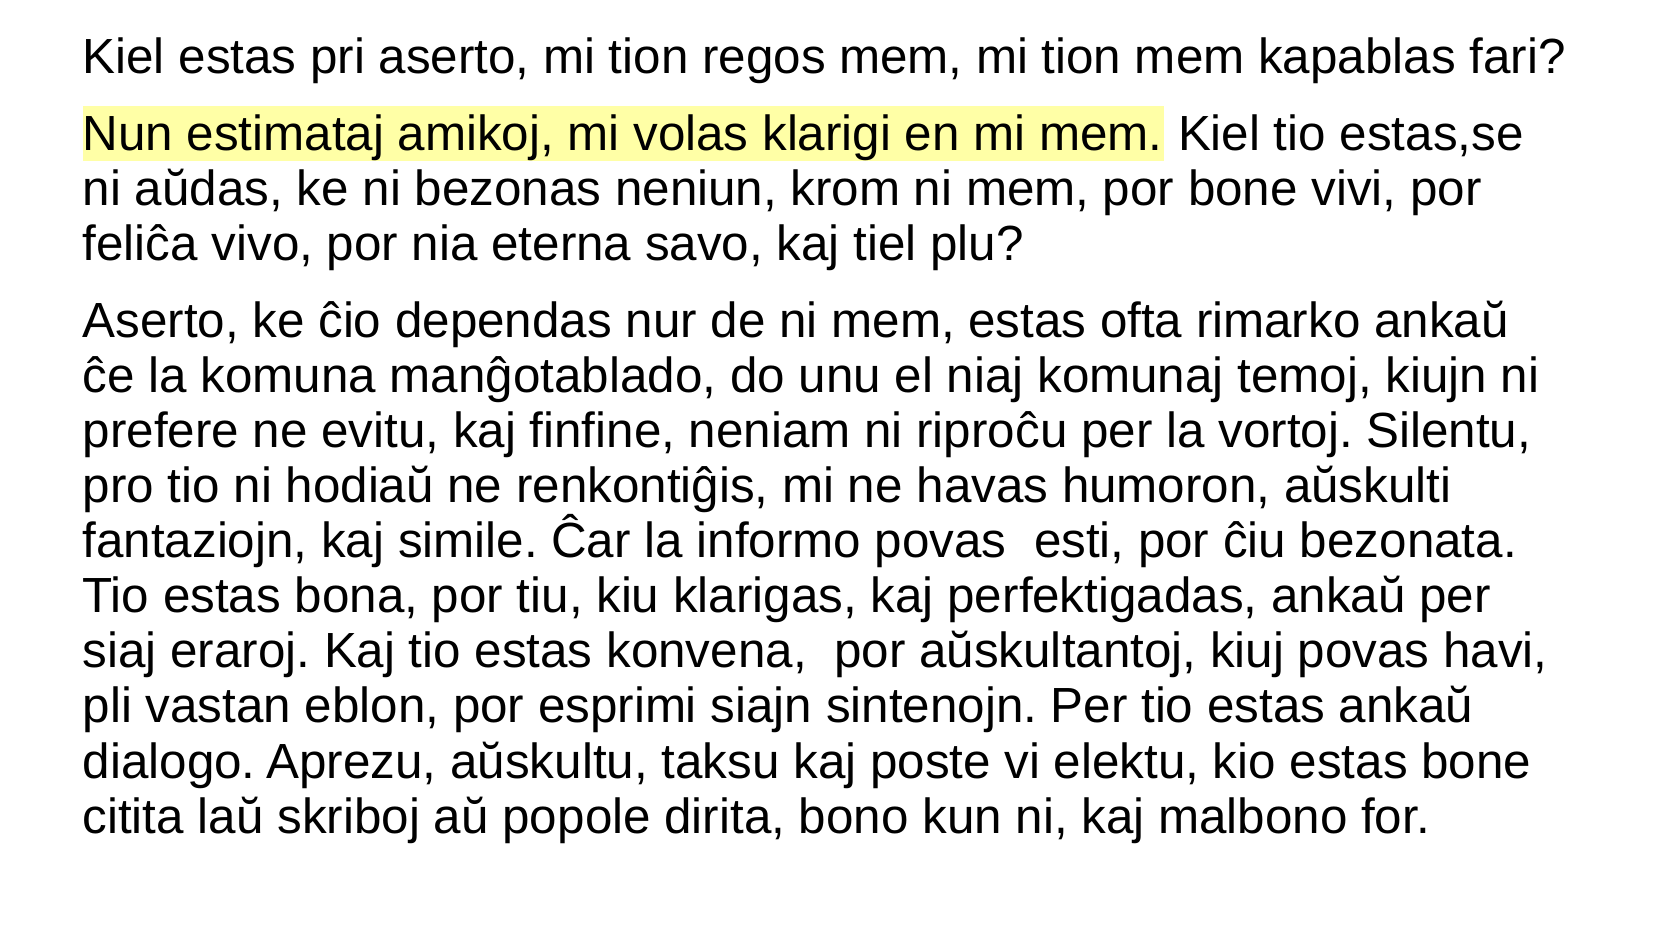

# Kiel estas pri aserto, mi tion regos mem, mi tion mem kapablas fari?
Nun estimataj amikoj, mi volas klarigi en mi mem. Kiel tio estas,se ni aŭdas, ke ni bezonas neniun, krom ni mem, por bone vivi, por feliĉa vivo, por nia eterna savo, kaj tiel plu?
Aserto, ke ĉio dependas nur de ni mem, estas ofta rimarko ankaŭ ĉe la komuna manĝotablado, do unu el niaj komunaj temoj, kiujn ni prefere ne evitu, kaj finfine, neniam ni riproĉu per la vortoj. Silentu, pro tio ni hodiaŭ ne renkontiĝis, mi ne havas humoron, aŭskulti fantaziojn, kaj simile. Ĉar la informo povas esti, por ĉiu bezonata. Tio estas bona, por tiu, kiu klarigas, kaj perfektigadas, ankaŭ per siaj eraroj. Kaj tio estas konvena, por aŭskultantoj, kiuj povas havi, pli vastan eblon, por esprimi siajn sintenojn. Per tio estas ankaŭ dialogo. Aprezu, aŭskultu, taksu kaj poste vi elektu, kio estas bone citita laŭ skriboj aŭ popole dirita, bono kun ni, kaj malbono for.